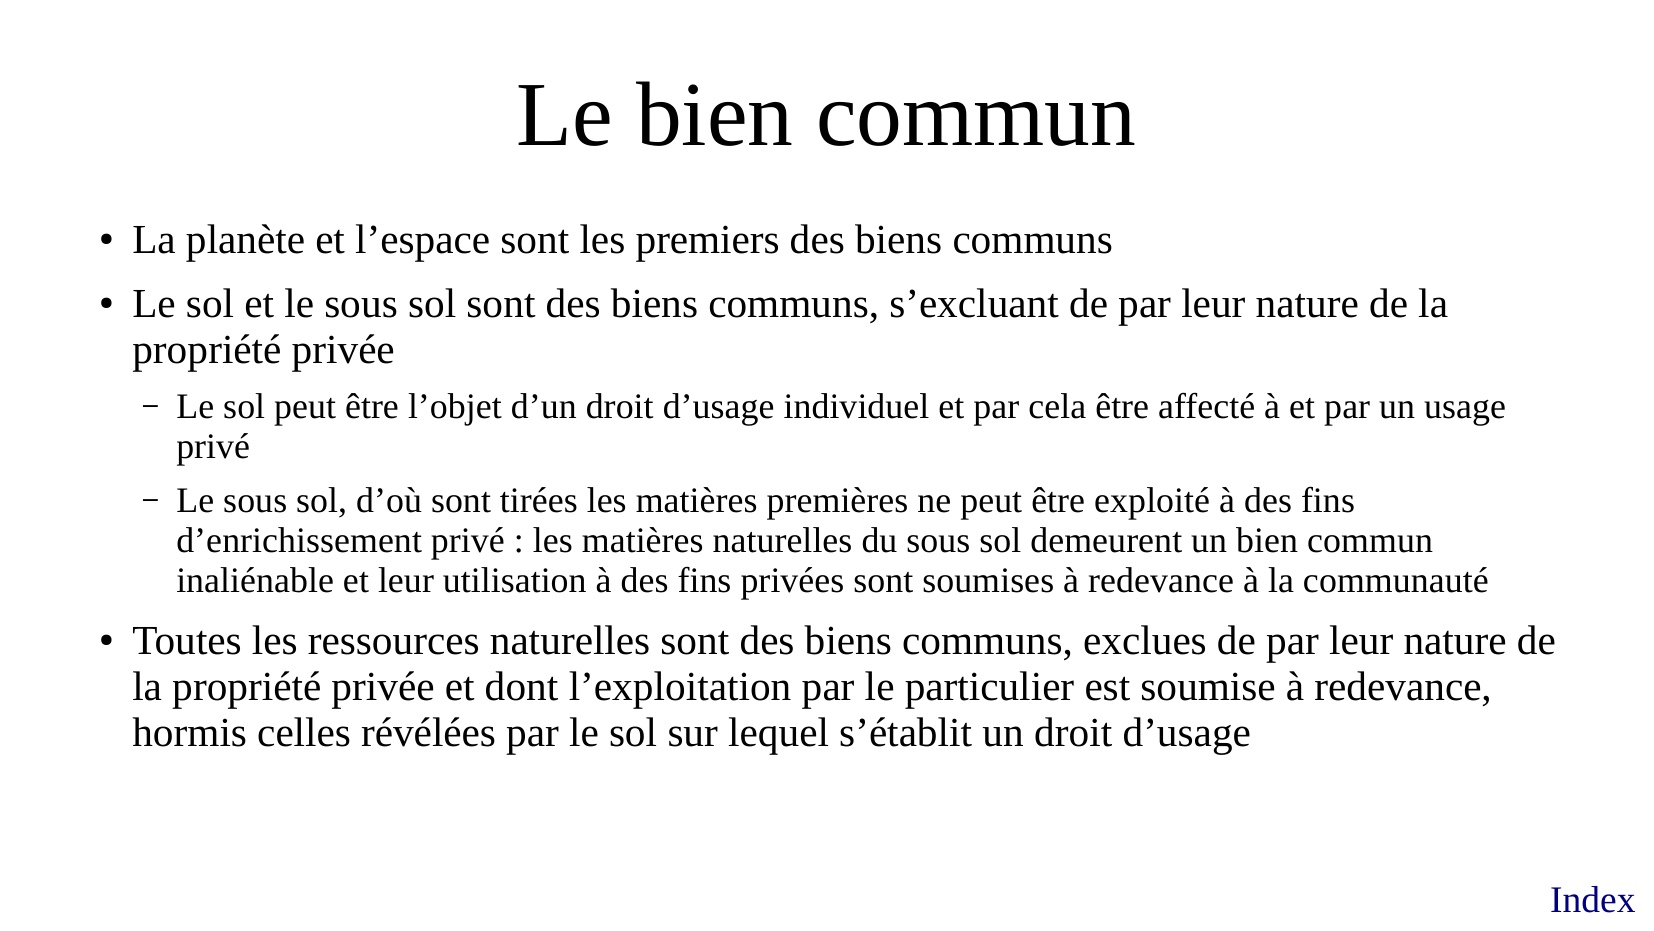

# Le bien commun
La planète et l’espace sont les premiers des biens communs
Le sol et le sous sol sont des biens communs, s’excluant de par leur nature de la propriété privée
Le sol peut être l’objet d’un droit d’usage individuel et par cela être affecté à et par un usage privé
Le sous sol, d’où sont tirées les matières premières ne peut être exploité à des fins d’enrichissement privé : les matières naturelles du sous sol demeurent un bien commun inaliénable et leur utilisation à des fins privées sont soumises à redevance à la communauté
Toutes les ressources naturelles sont des biens communs, exclues de par leur nature de la propriété privée et dont l’exploitation par le particulier est soumise à redevance, hormis celles révélées par le sol sur lequel s’établit un droit d’usage